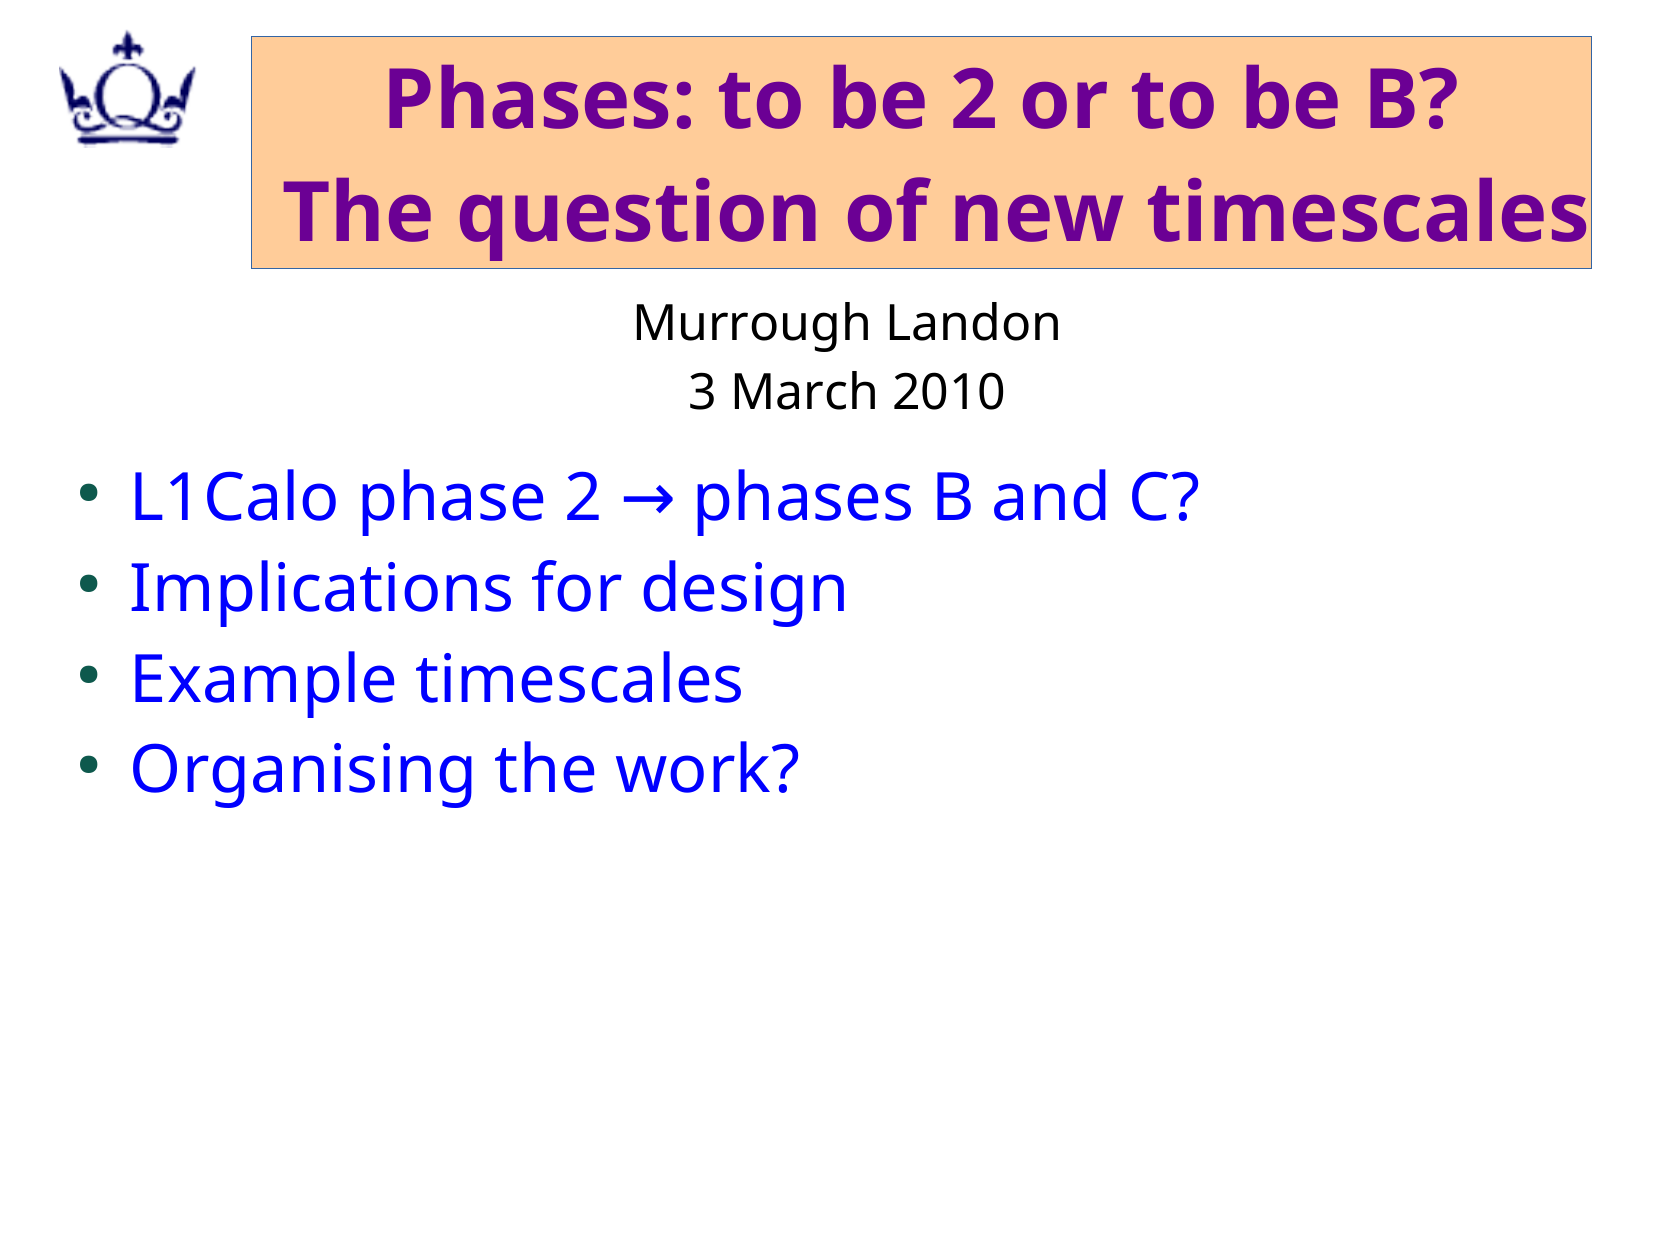

# Phases: to be 2 or to be B? The question of new timescales
Murrough Landon
3 March 2010
L1Calo phase 2 → phases B and C?
Implications for design
Example timescales
Organising the work?